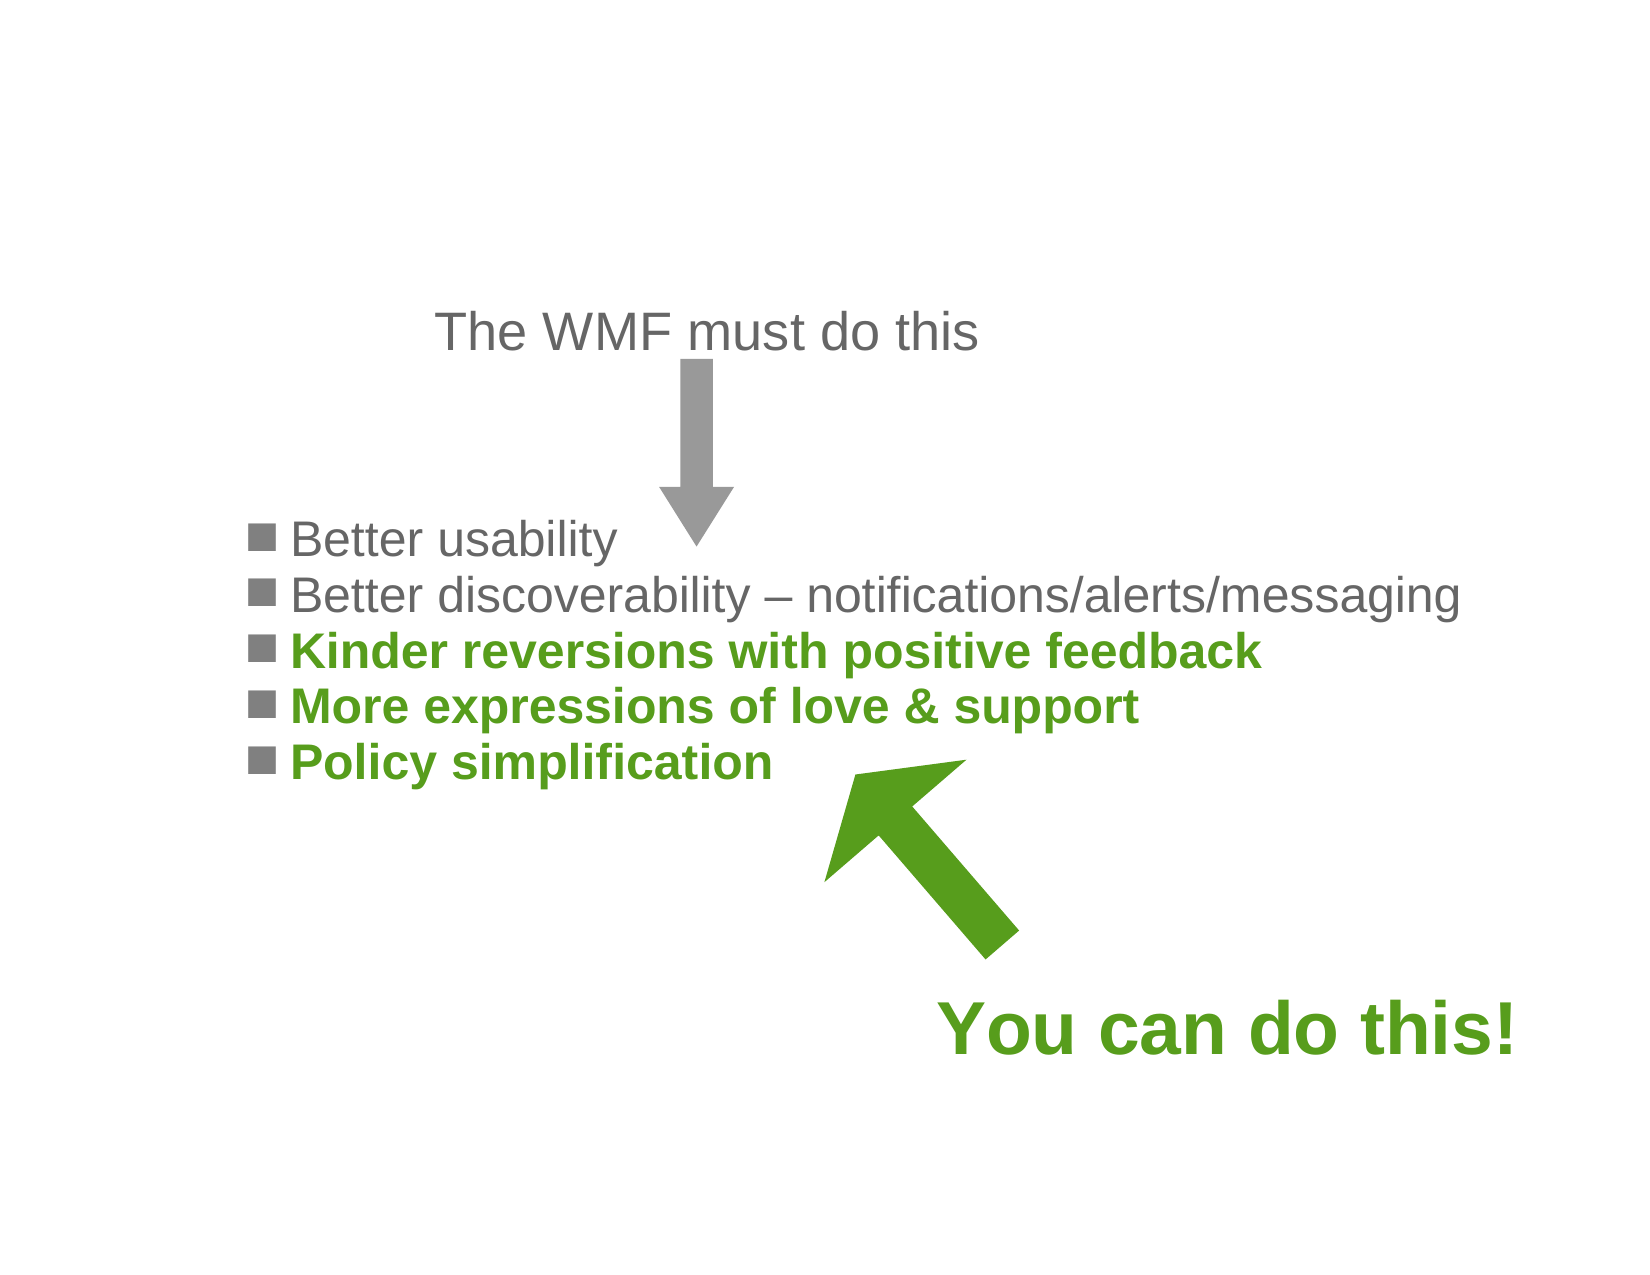

What will fix the decline
The WMF must do this
 Better usability
 Better discoverability – notifications/alerts/messaging
 Kinder reversions with positive feedback
 More expressions of love & support
 Policy simplification
You can do this!
16